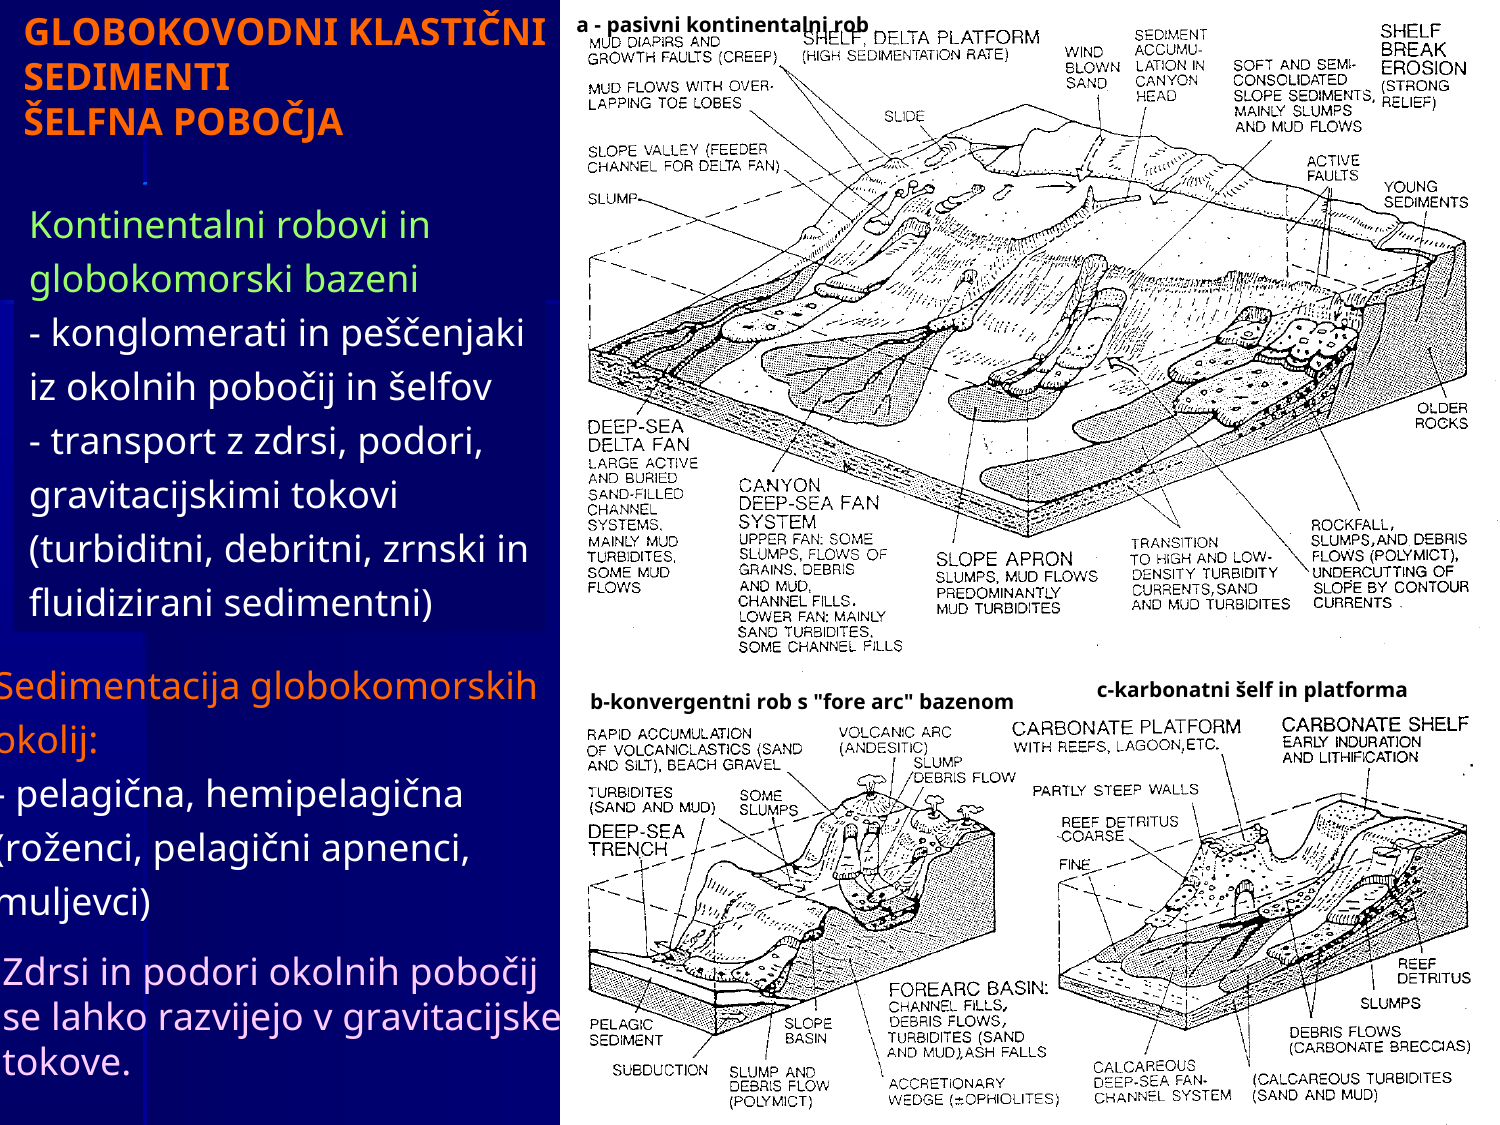

GLOBOKOVODNI KLASTIČNI
SEDIMENTI
ŠELFNA POBOČJA
a - pasivni kontinentalni rob
Kontinentalni robovi in
globokomorski bazeni
- konglomerati in peščenjaki
iz okolnih pobočij in šelfov
- transport z zdrsi, podori,
gravitacijskimi tokovi
(turbiditni, debritni, zrnski in
fluidizirani sedimentni)
Sedimentacija globokomorskih
okolij:
- pelagična, hemipelagična
(roženci, pelagični apnenci,
muljevci)
c-karbonatni šelf in platforma
b-konvergentni rob s "fore arc" bazenom
Zdrsi in podori okolnih pobočij
se lahko razvijejo v gravitacijske
tokove.